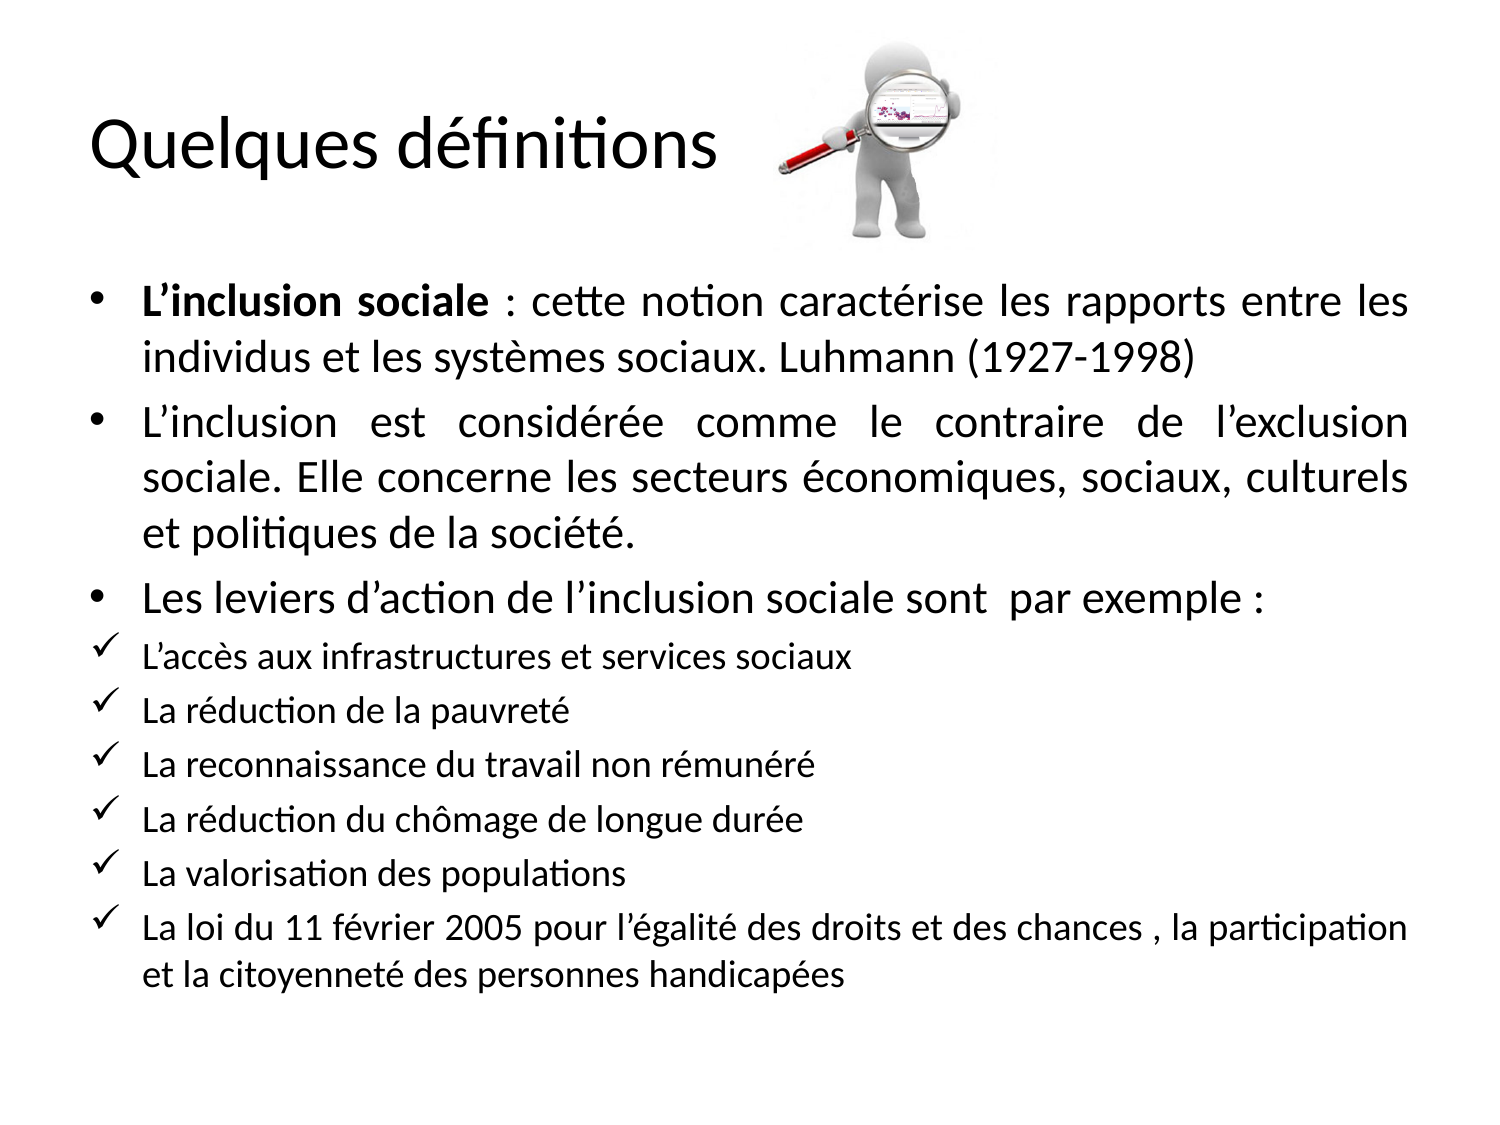

# Quelques définitions
L’inclusion sociale : cette notion caractérise les rapports entre les individus et les systèmes sociaux. Luhmann (1927-1998)
L’inclusion est considérée comme le contraire de l’exclusion sociale. Elle concerne les secteurs économiques, sociaux, culturels et politiques de la société.
Les leviers d’action de l’inclusion sociale sont par exemple :
L’accès aux infrastructures et services sociaux
La réduction de la pauvreté
La reconnaissance du travail non rémunéré
La réduction du chômage de longue durée
La valorisation des populations
La loi du 11 février 2005 pour l’égalité des droits et des chances , la participation et la citoyenneté des personnes handicapées